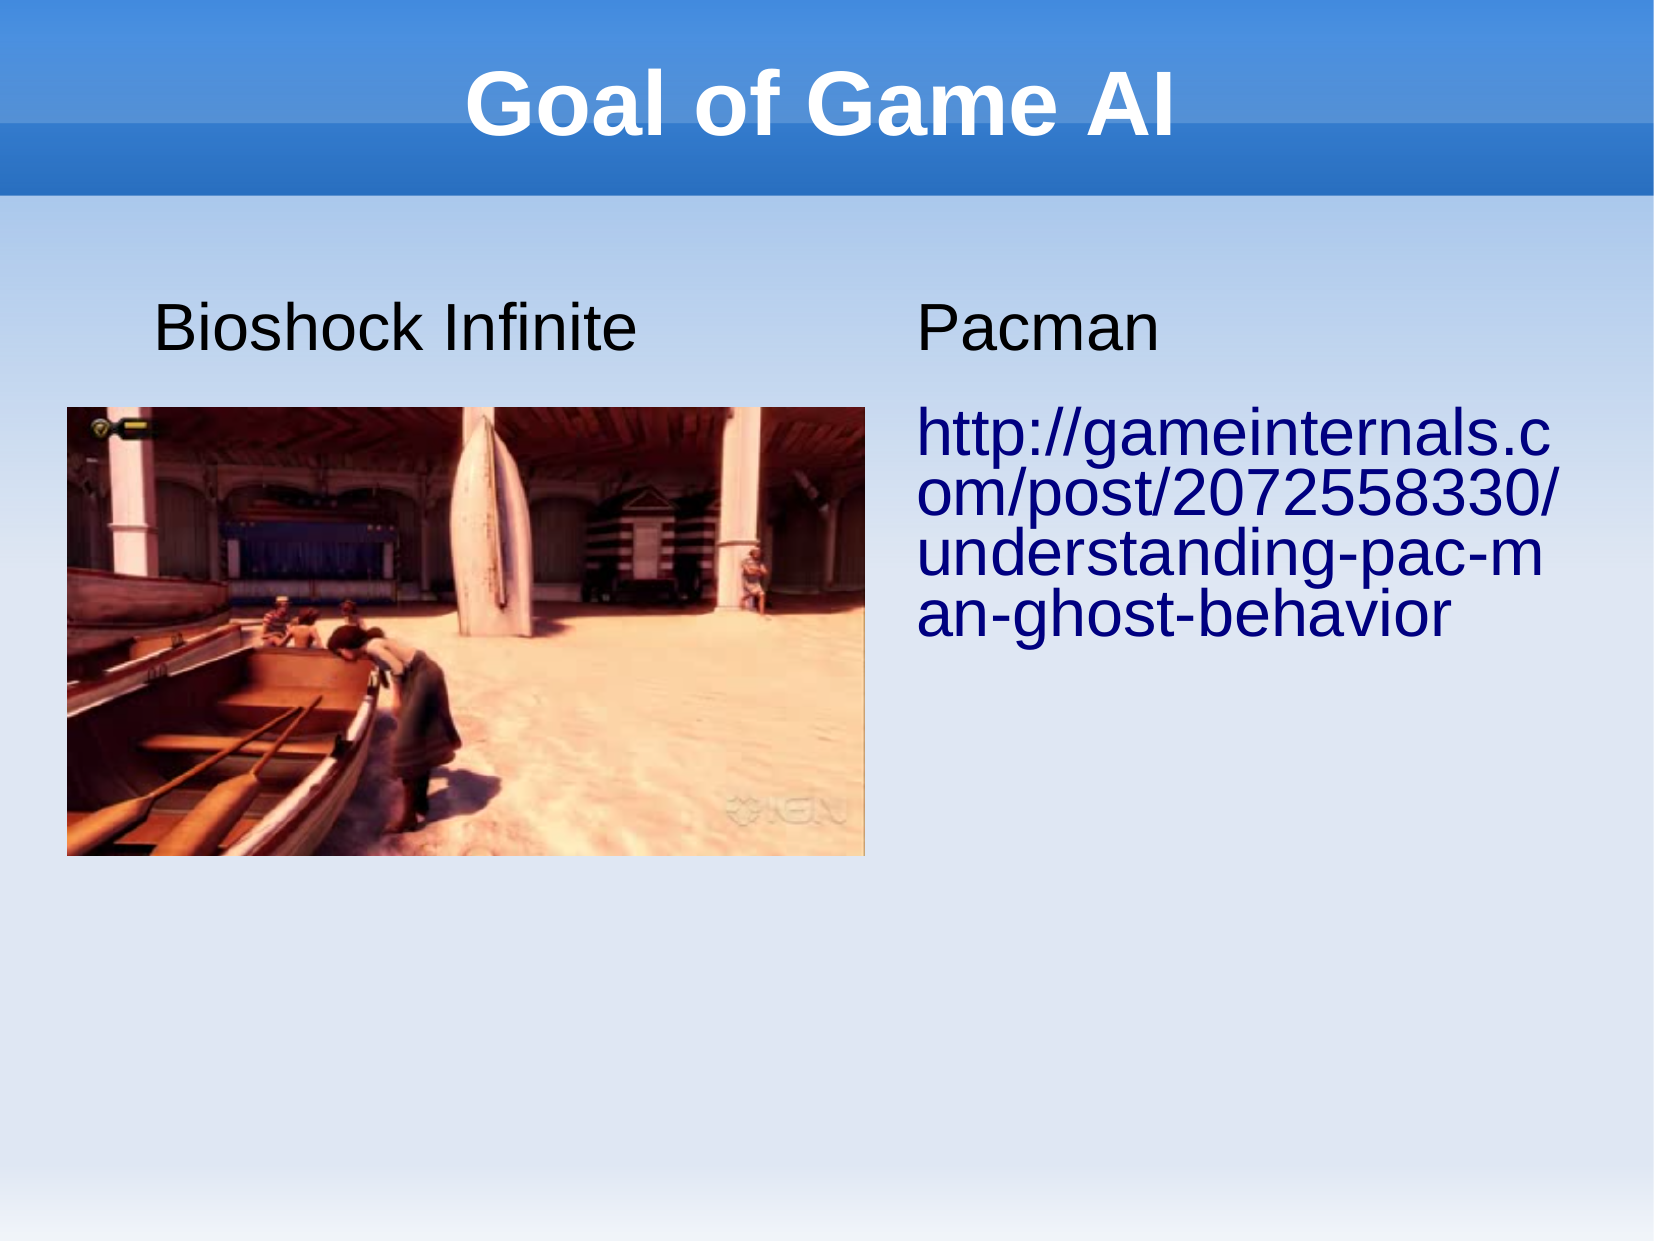

# Goal of Game AI
Bioshock Infinite
Pacman
http://gameinternals.com/post/2072558330/understanding-pac-man-ghost-behavior